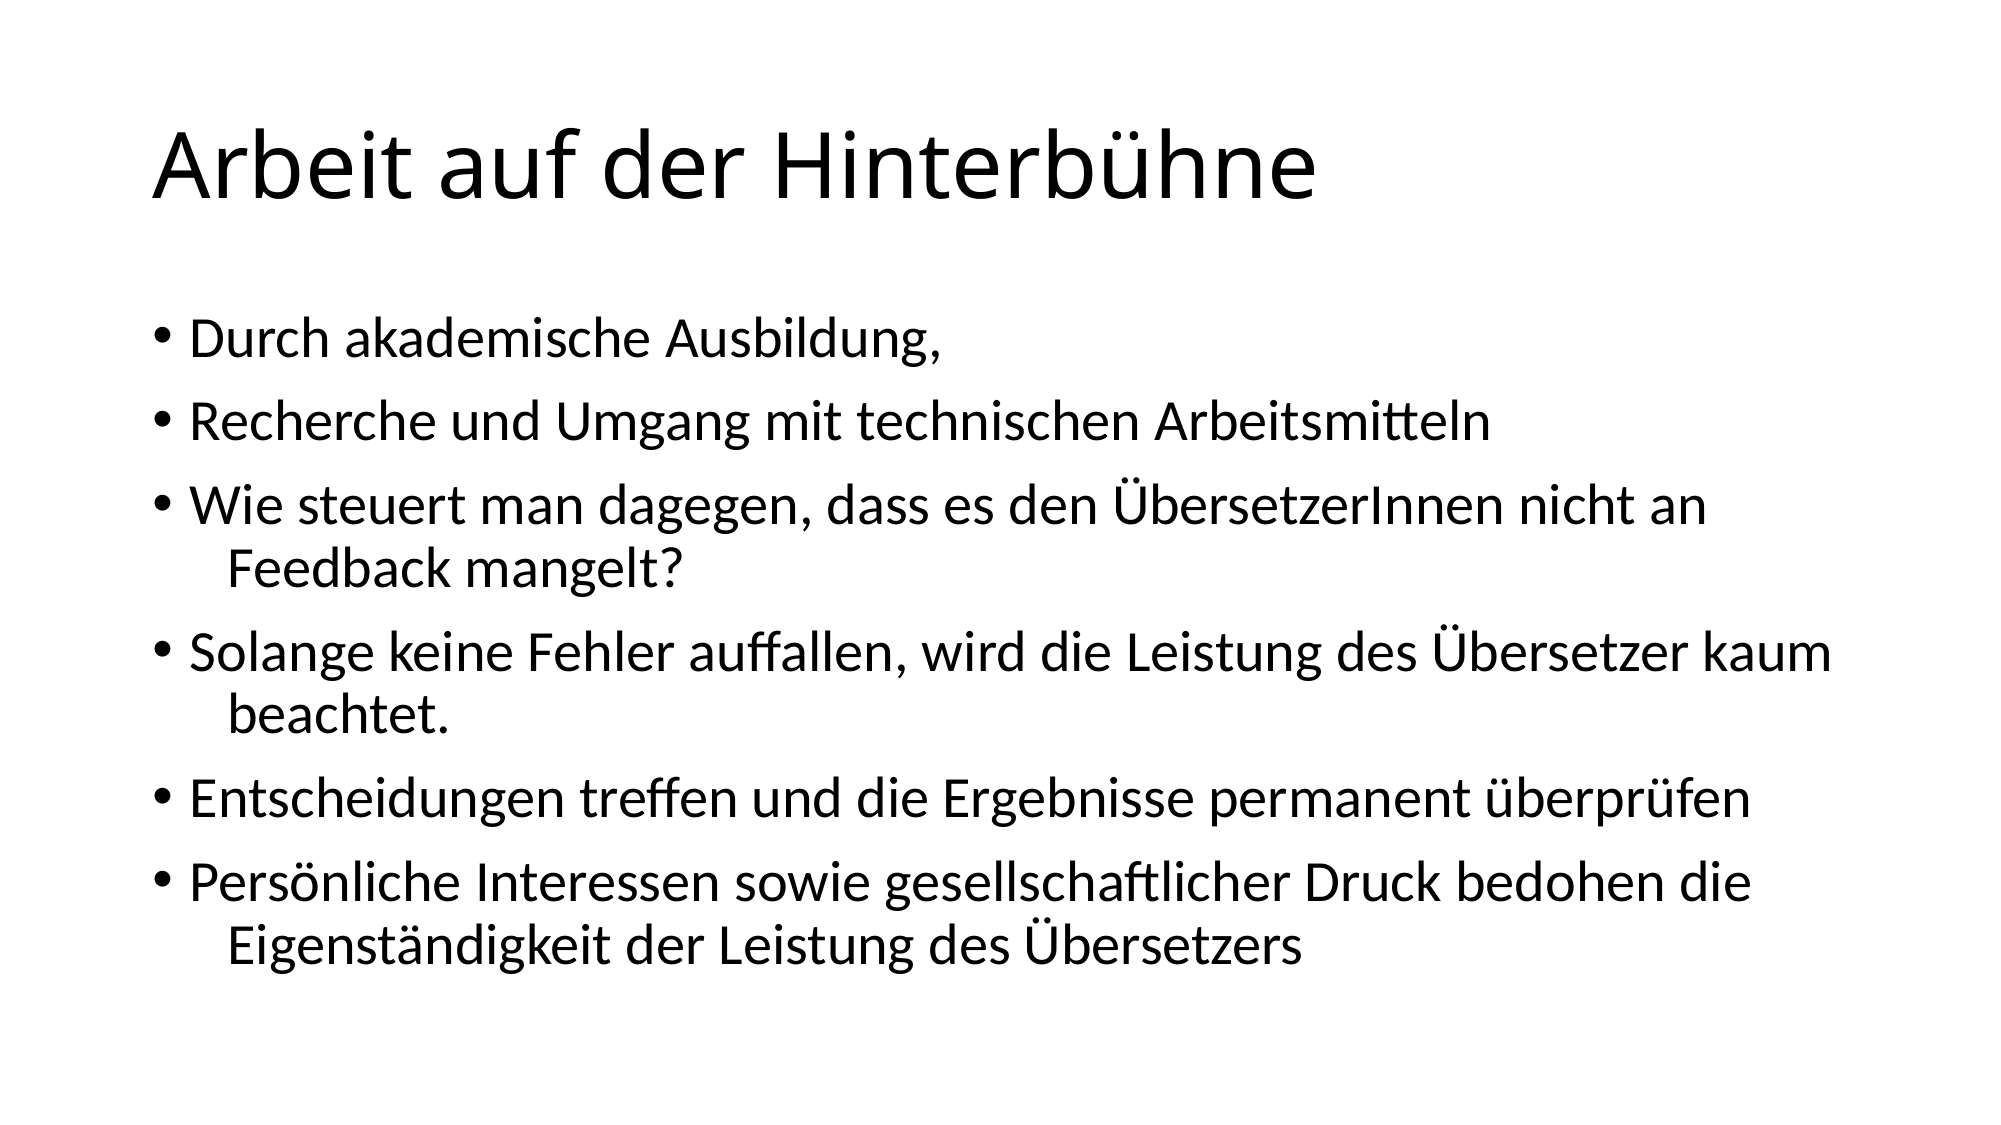

# Arbeit auf der Hinterbühne
Durch akademische Ausbildung,
Recherche und Umgang mit technischen Arbeitsmitteln
Wie steuert man dagegen, dass es den ÜbersetzerInnen nicht an Feedback mangelt?
Solange keine Fehler auffallen, wird die Leistung des Übersetzer kaum beachtet.
Entscheidungen treffen und die Ergebnisse permanent überprüfen
Persönliche Interessen sowie gesellschaftlicher Druck bedohen die Eigenständigkeit der Leistung des Übersetzers